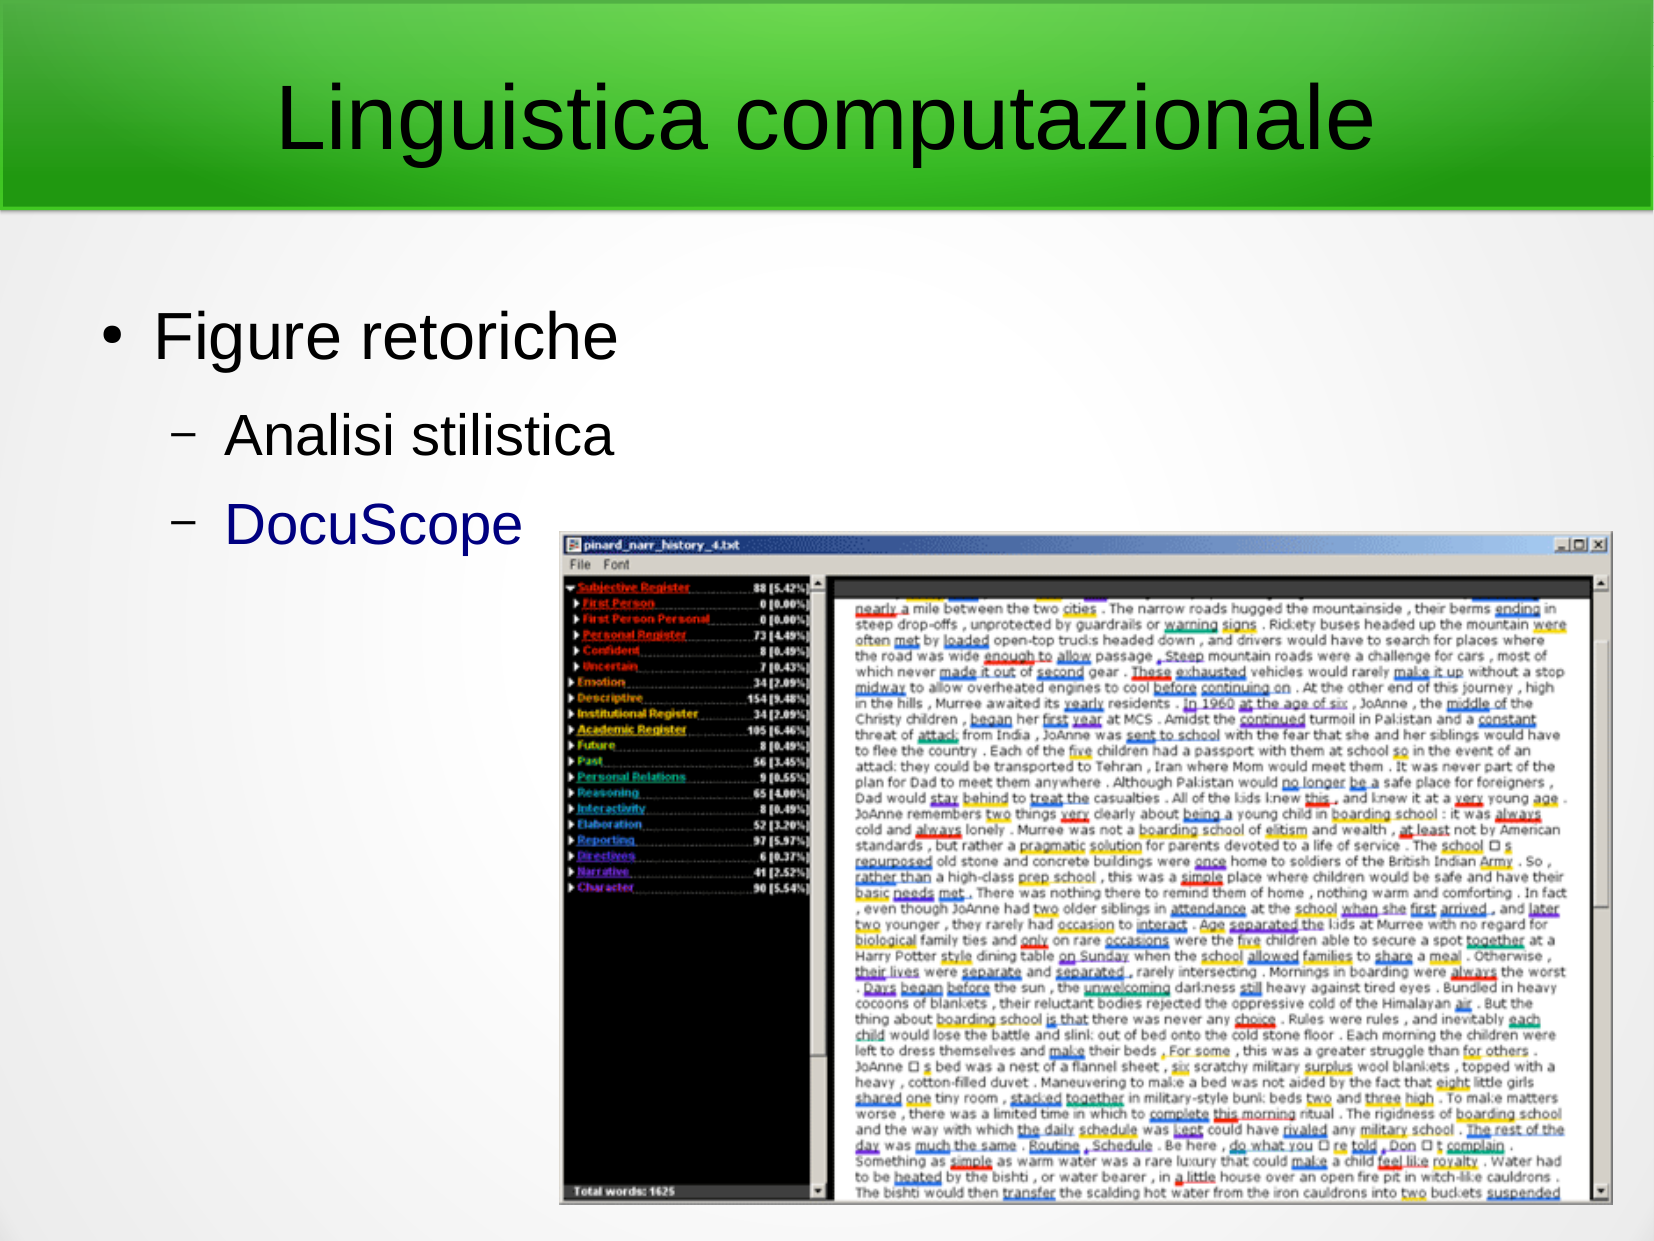

# Linguistica computazionale
Figure retoriche
Analisi stilistica
DocuScope